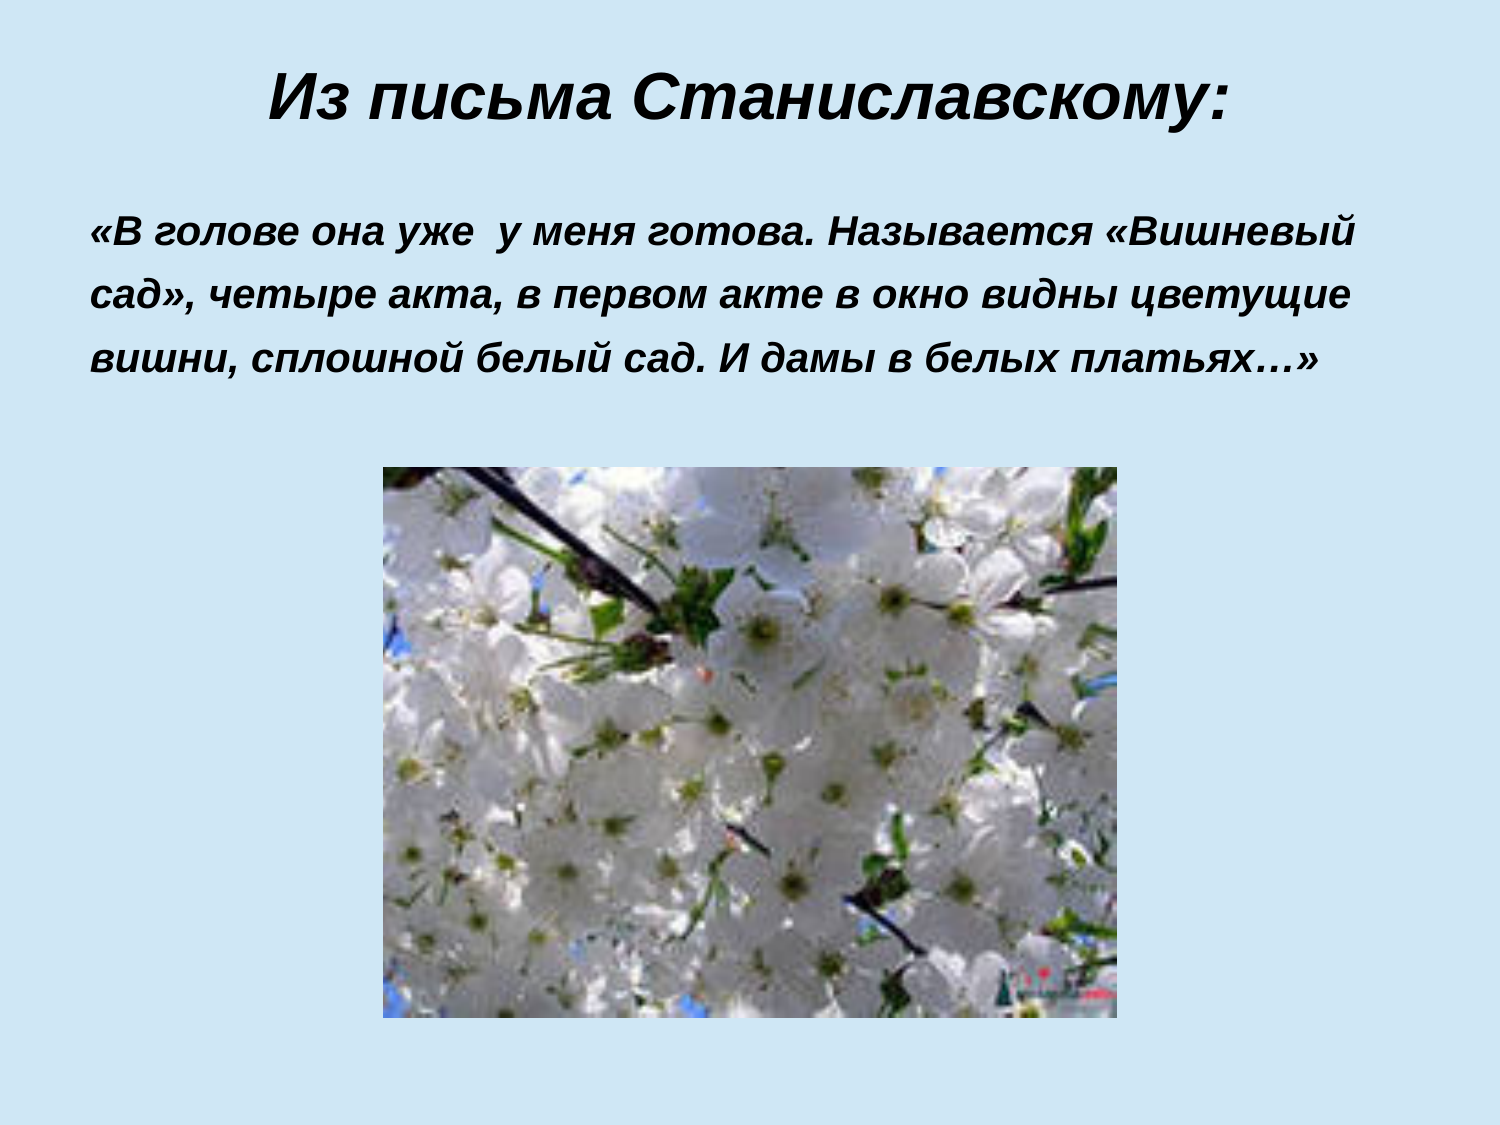

# Из письма Станиславскому:
«В голове она уже у меня готова. Называется «Вишневый
сад», четыре акта, в первом акте в окно видны цветущие
вишни, сплошной белый сад. И дамы в белых платьях…»